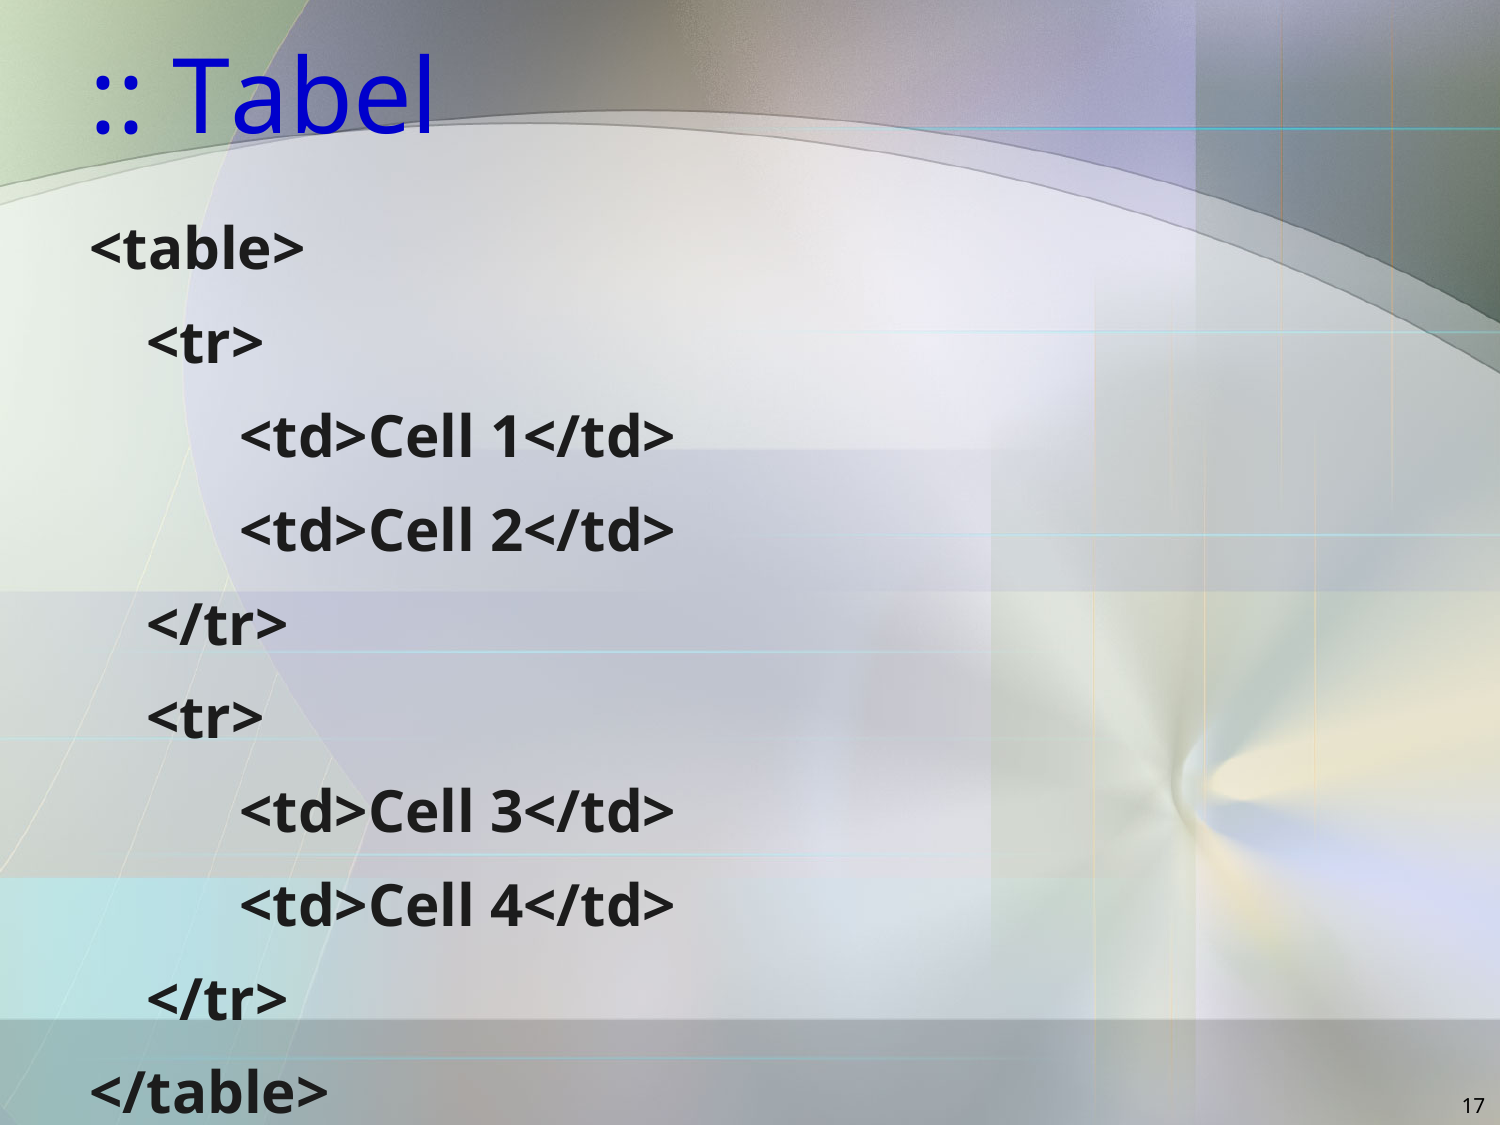

# :: Tabel
<table>
	<tr>
		<td>Cell 1</td>
		<td>Cell 2</td>
	</tr>
	<tr>
		<td>Cell 3</td>
		<td>Cell 4</td>
	</tr>
</table>
17